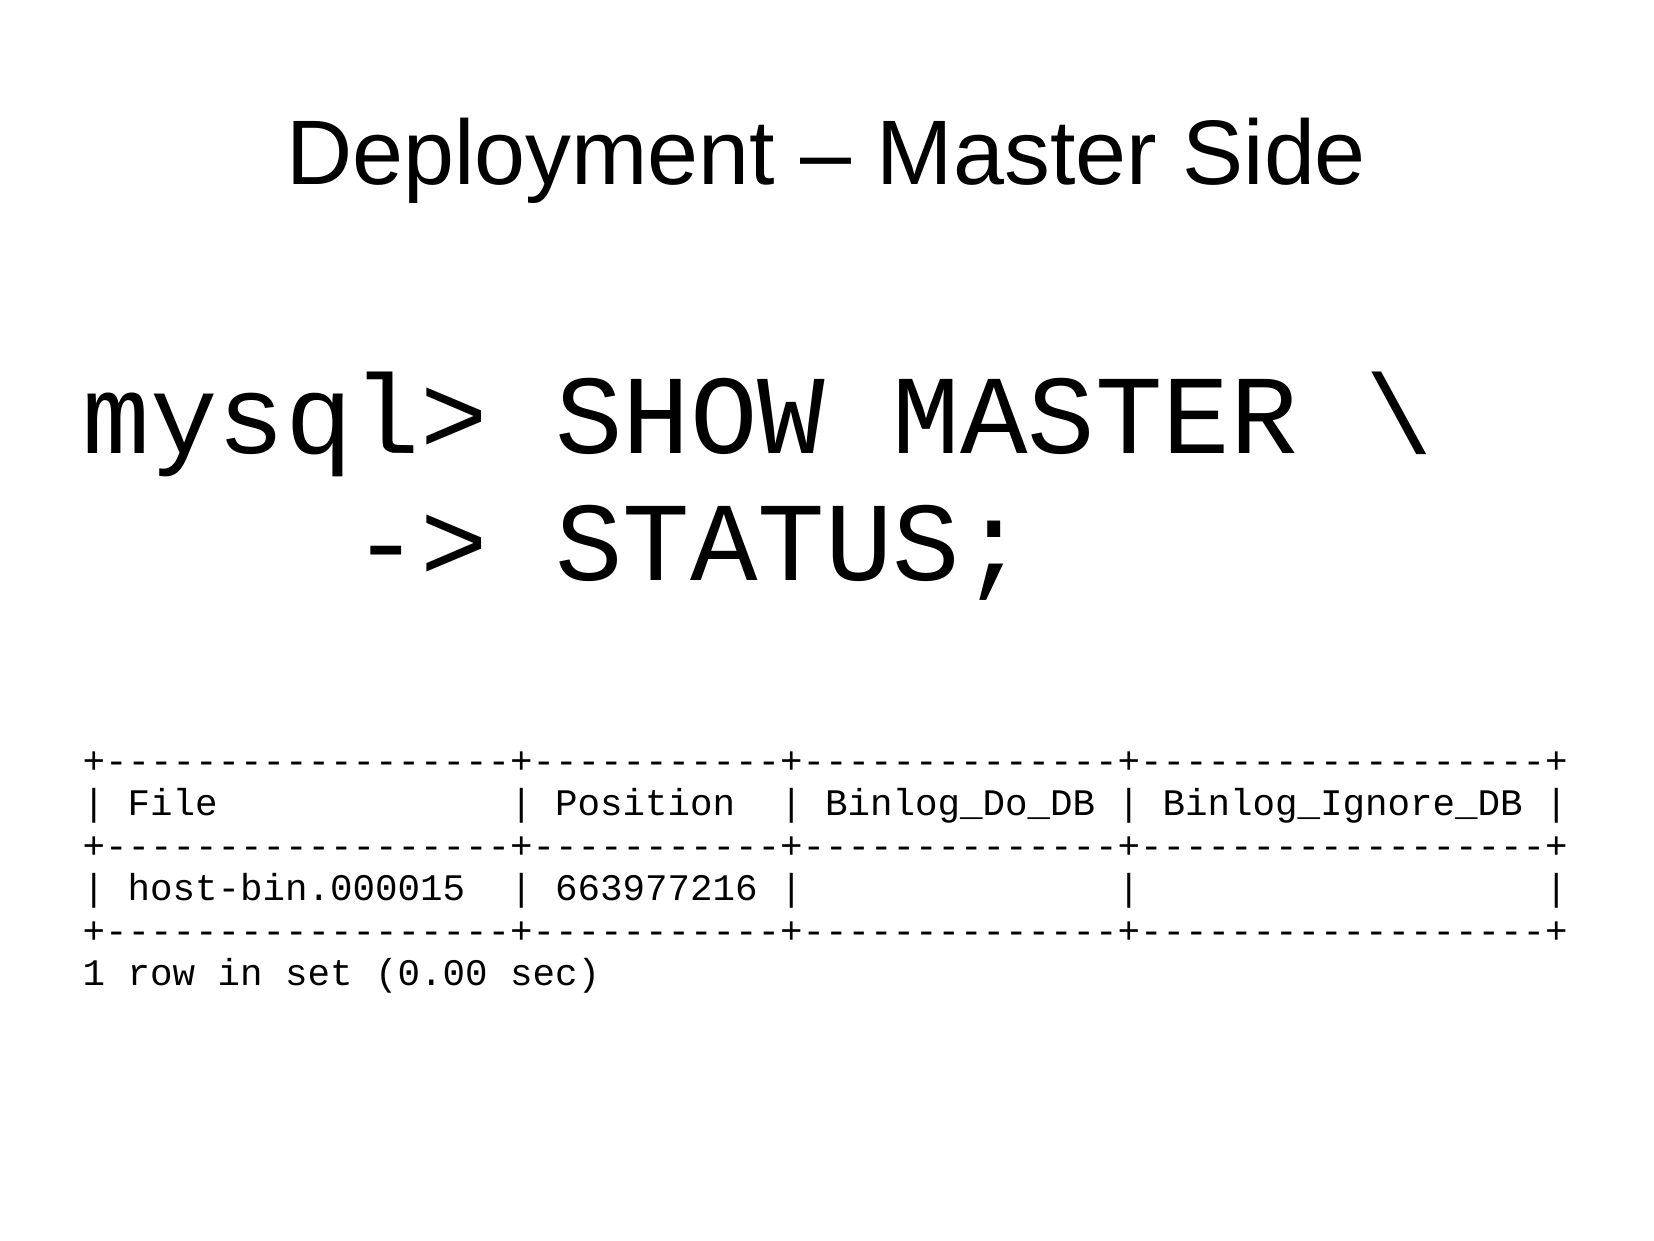

# Deployment – Master Side
mysql> SHOW MASTER \
 -> STATUS;
+------------------+-----------+--------------+------------------+
| File | Position | Binlog_Do_DB | Binlog_Ignore_DB |
+------------------+-----------+--------------+------------------+
| host-bin.000015 | 663977216 | | |
+------------------+-----------+--------------+------------------+
1 row in set (0.00 sec)